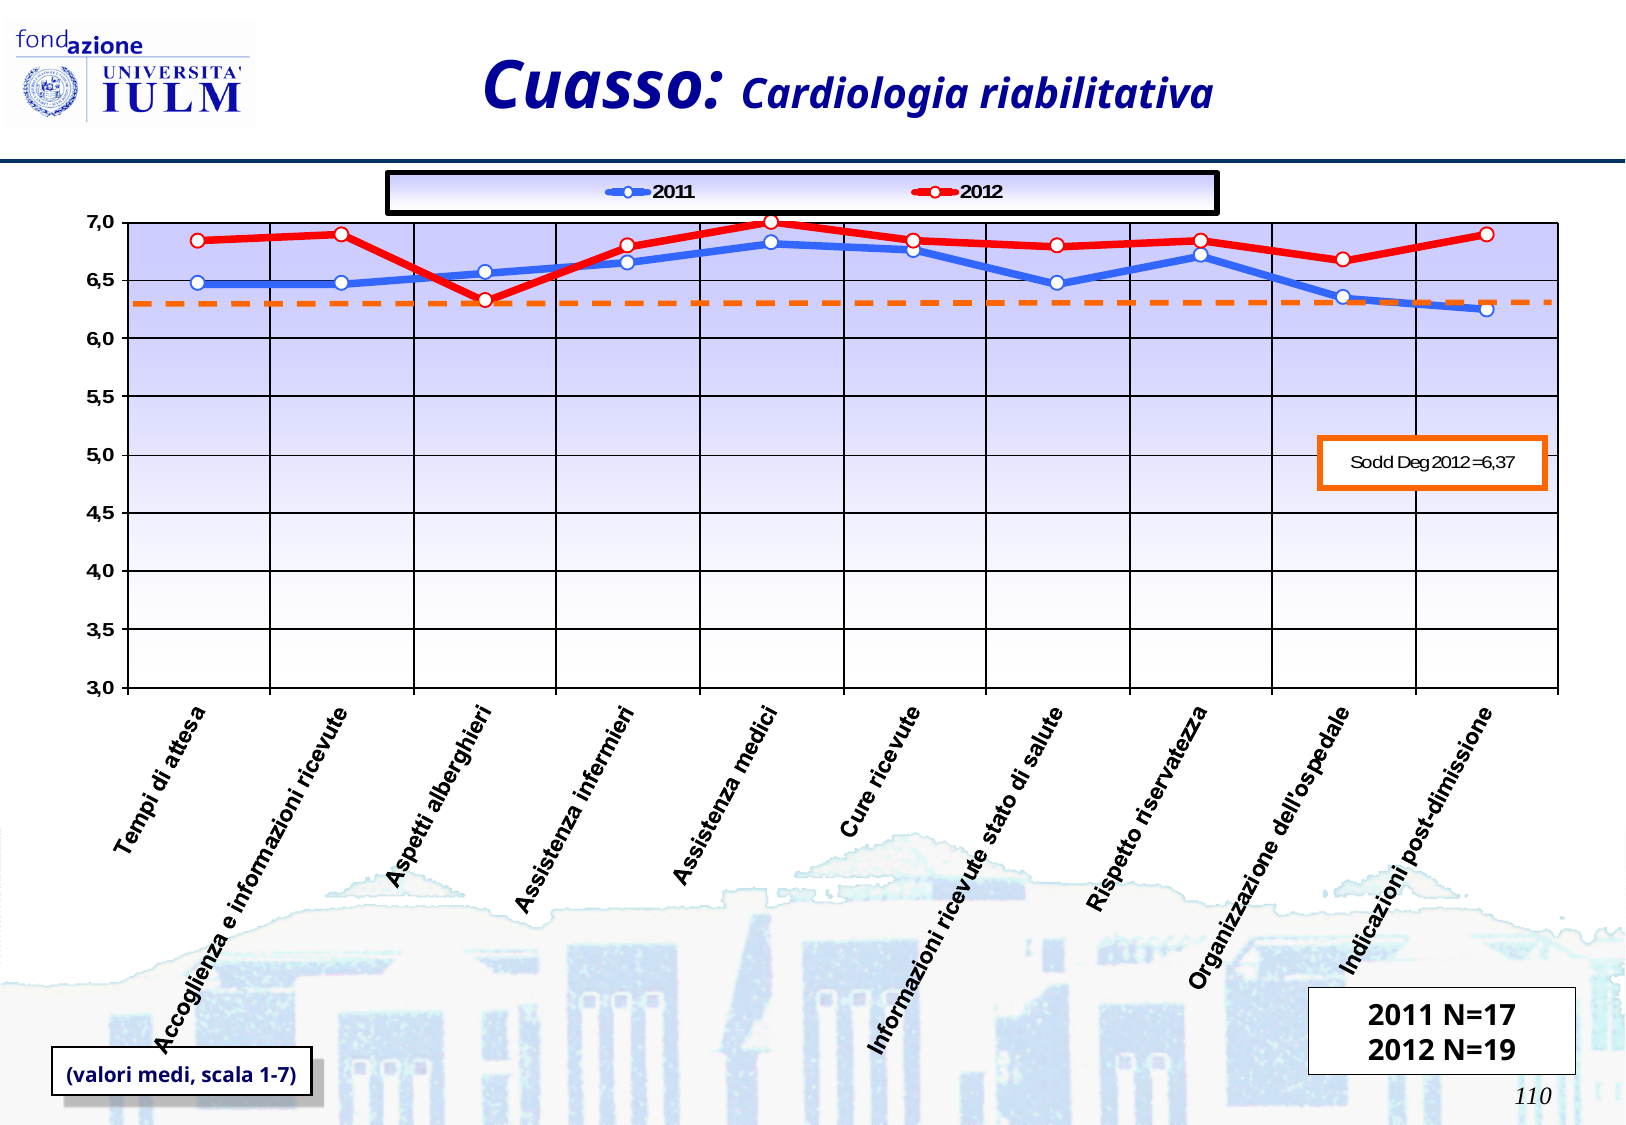

Cuasso: Cardiologia riabilitativa
2011 N=17
2012 N=19
(valori medi, scala 1-7)